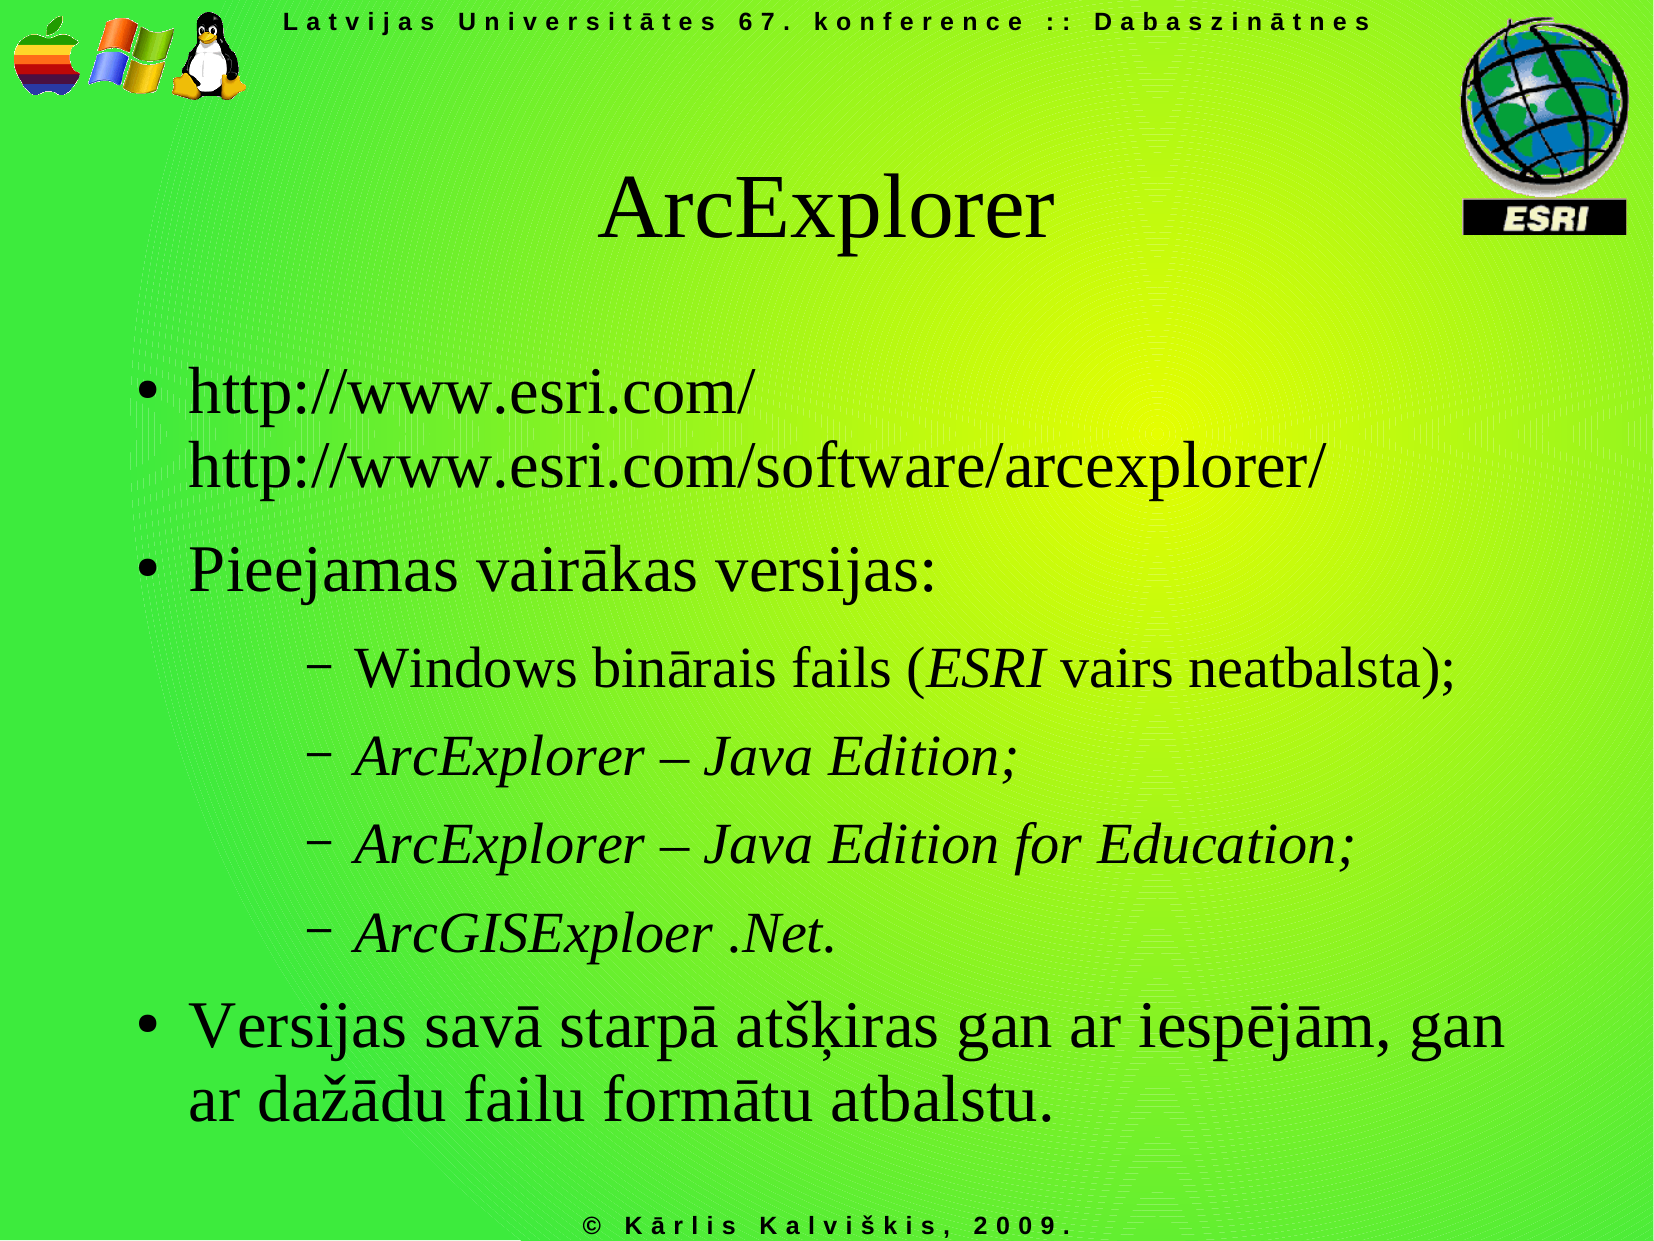

# ArcExplorer
http://www.esri.com/
http://www.esri.com/software/arcexplorer/
Pieejamas vairākas versijas:
Windows binārais fails (ESRI vairs neatbalsta);
ArcExplorer – Java Edition;
ArcExplorer – Java Edition for Education;
ArcGISExploer .Net.
Versijas savā starpā atšķiras gan ar iespējām, gan ar dažādu failu formātu atbalstu.